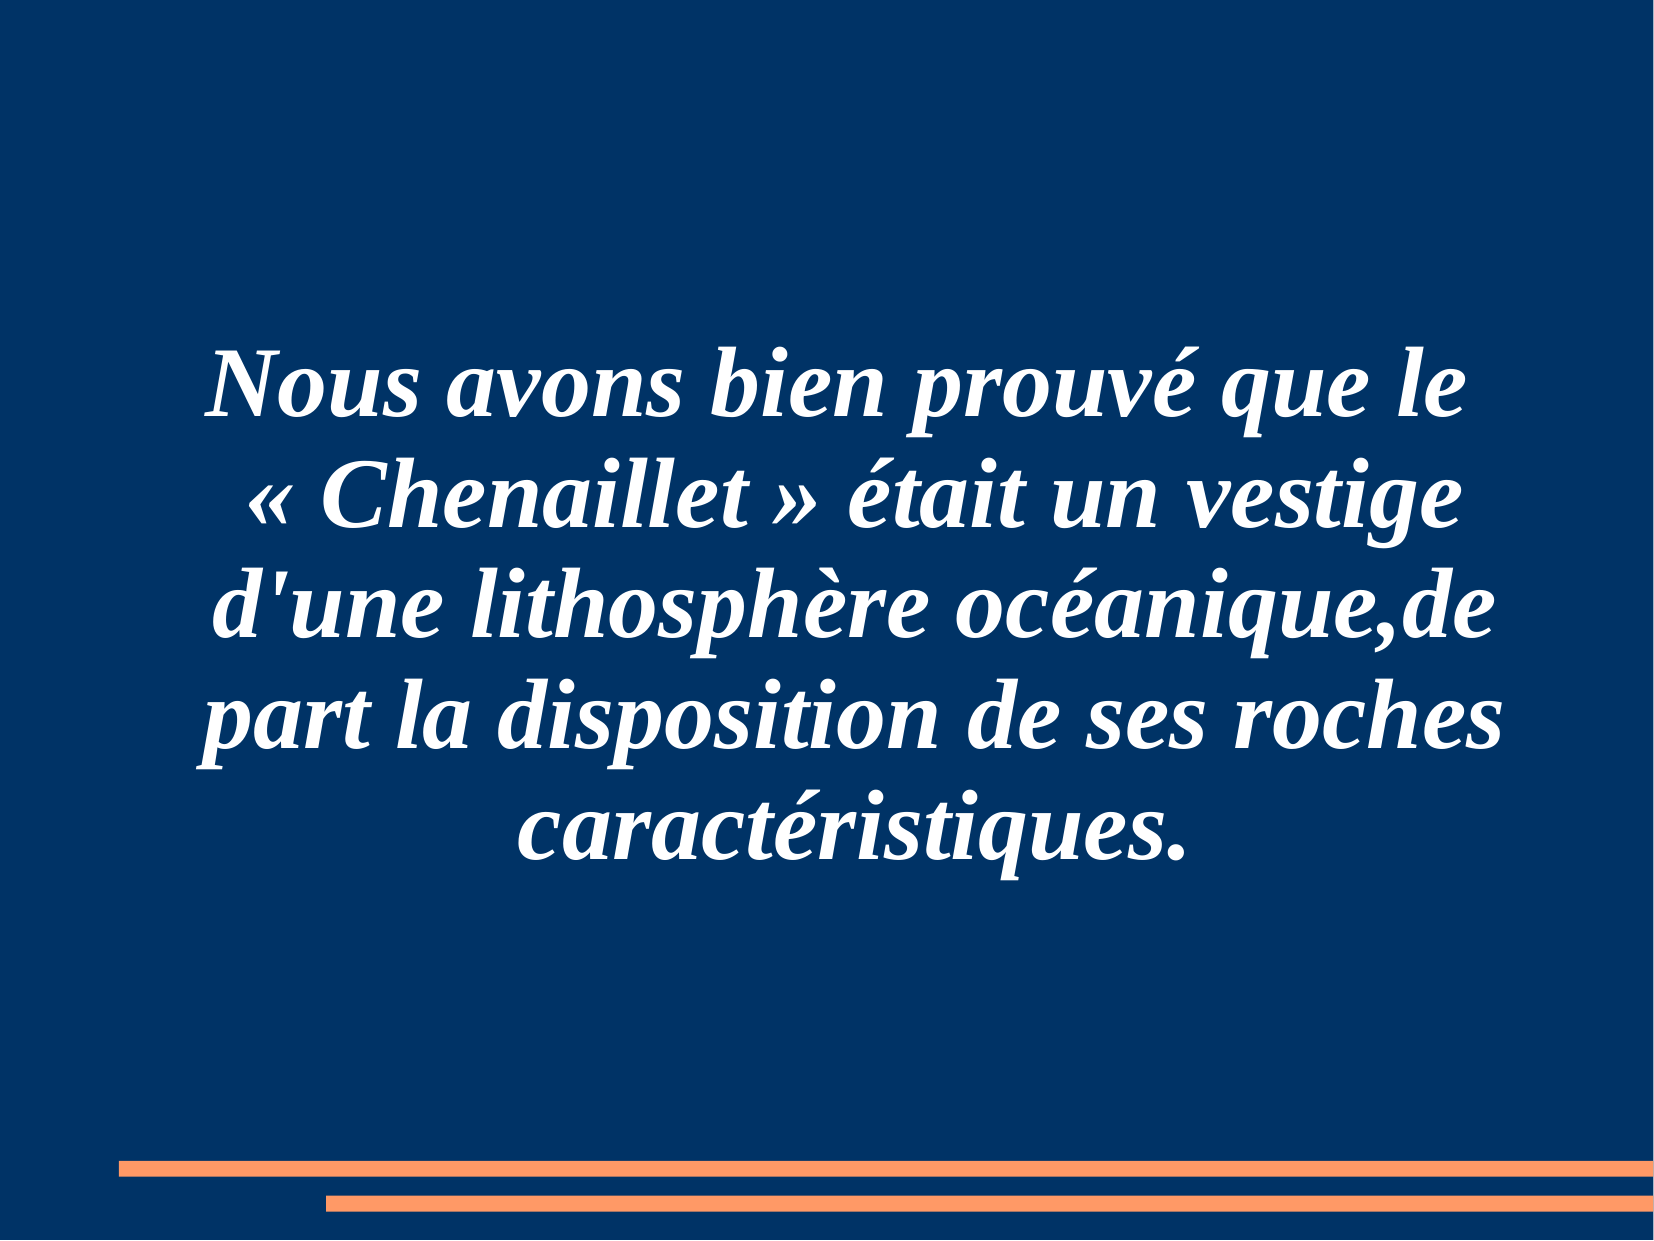

#
Nous avons bien prouvé que le « Chenaillet » était un vestige d'une lithosphère océanique,de part la disposition de ses roches caractéristiques.